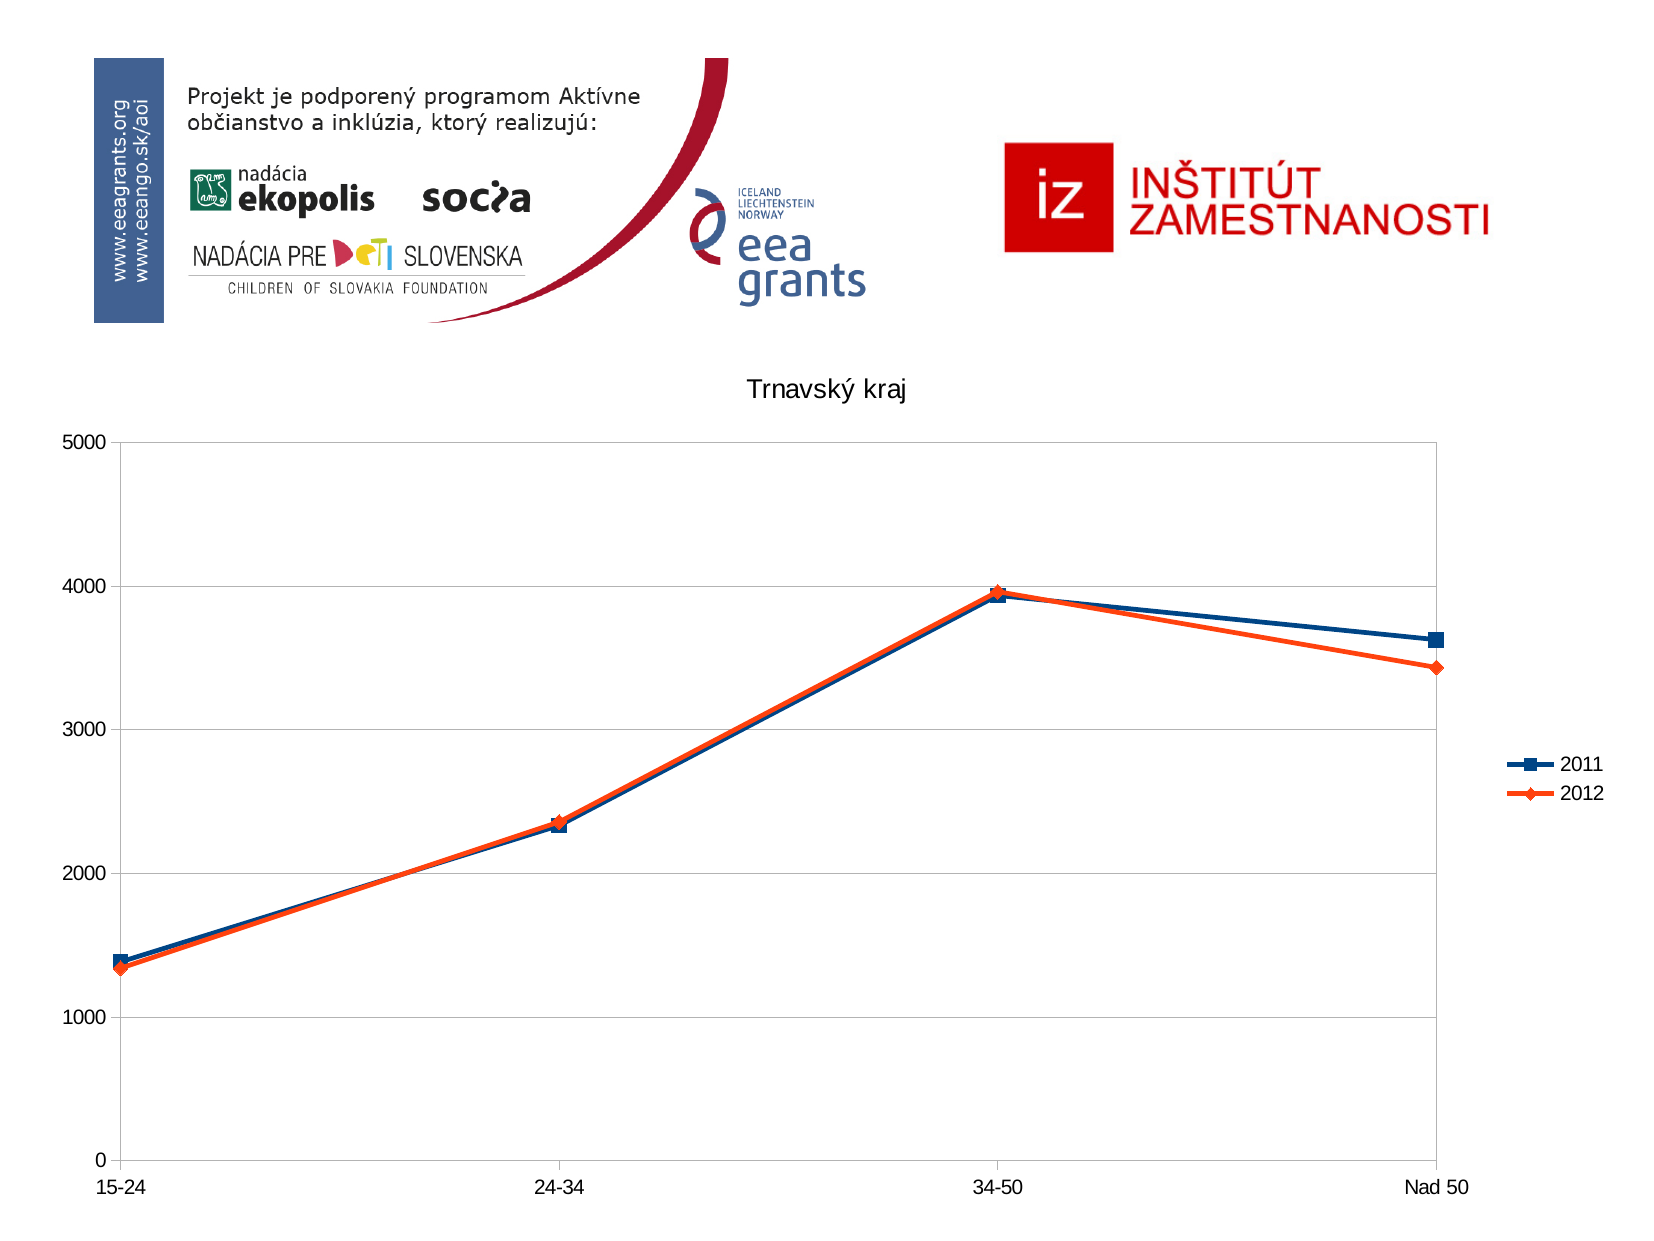

### Chart: Trnavský kraj
| Category | 2011 | 2012 |
|---|---|---|
| 15-24 | 1384.0 | 1340.0 |
| 24-34 | 2333.0 | 2358.0 |
| 34-50 | 3935.0 | 3961.0 |
| Nad 50 | 3627.0 | 3434.0 |